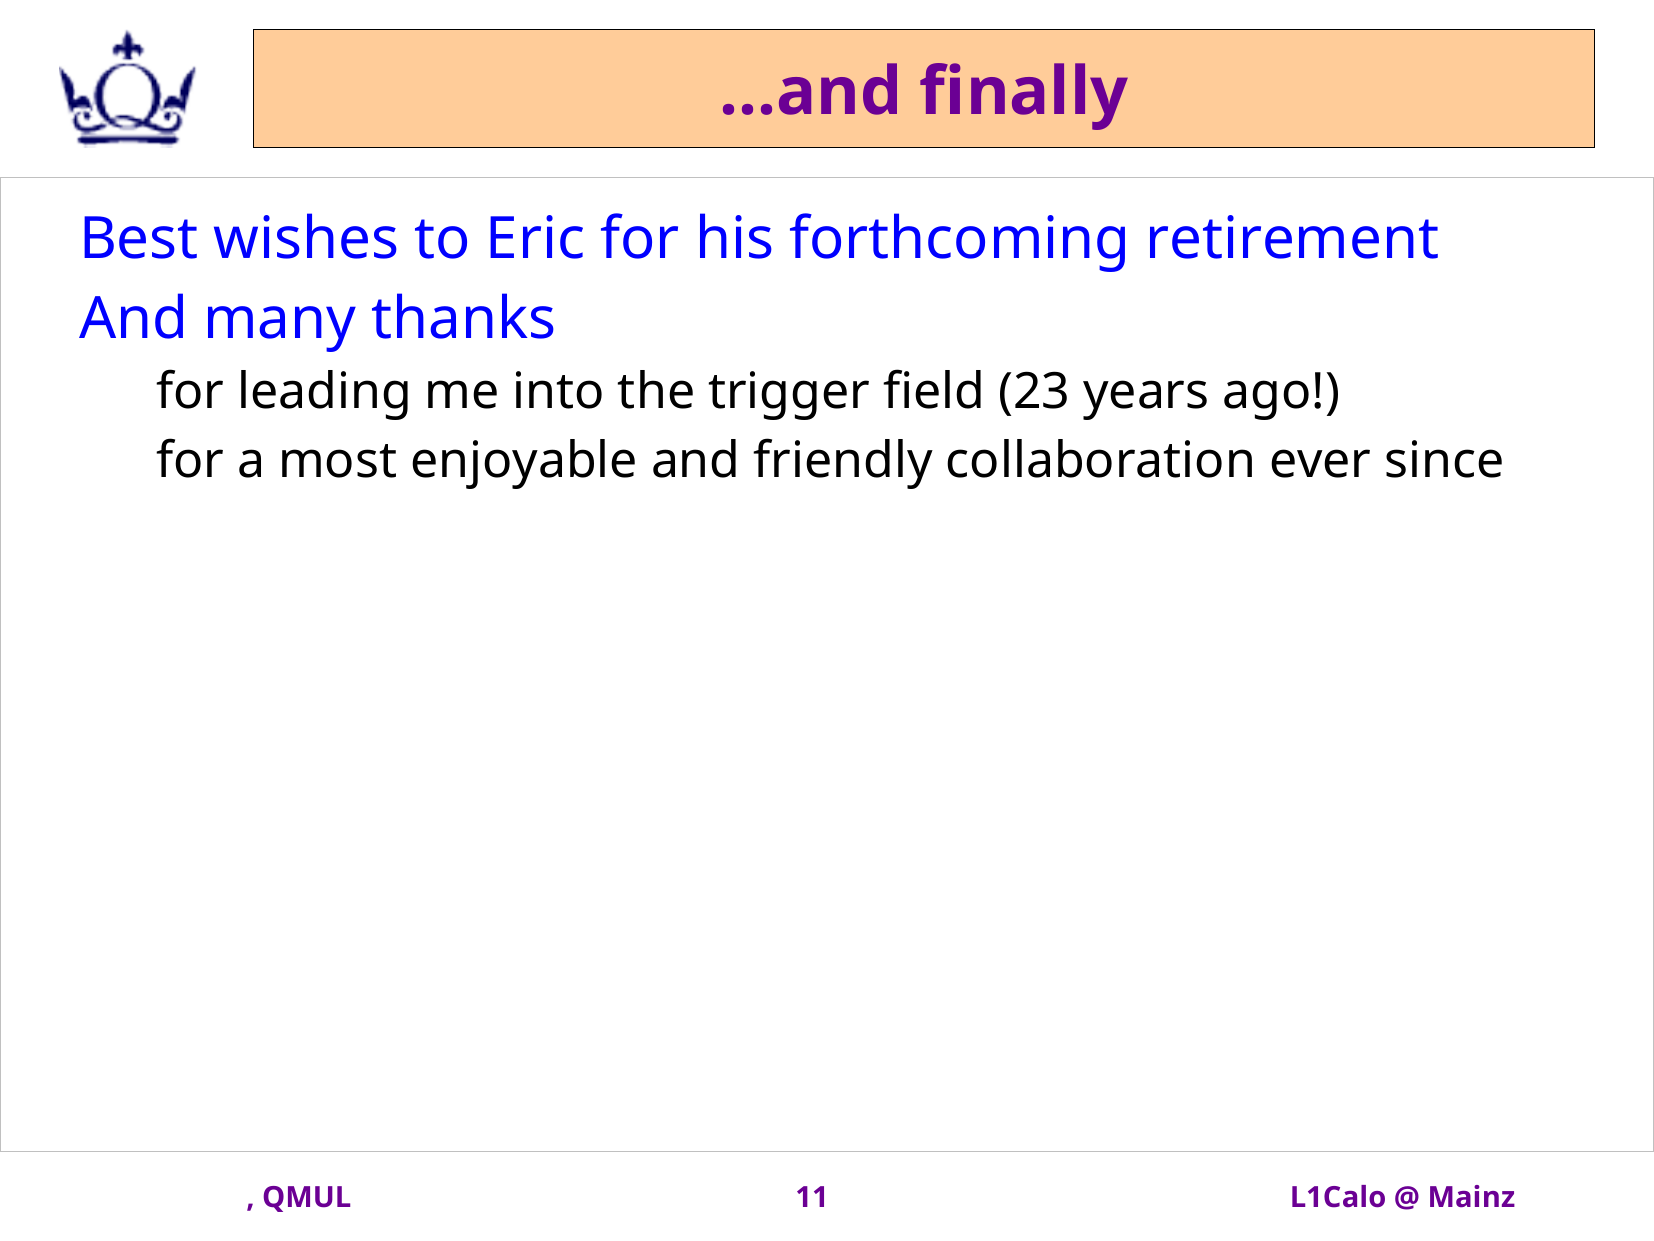

# ...and finally
Best wishes to Eric for his forthcoming retirement
And many thanks
for leading me into the trigger field (23 years ago!)
for a most enjoyable and friendly collaboration ever since